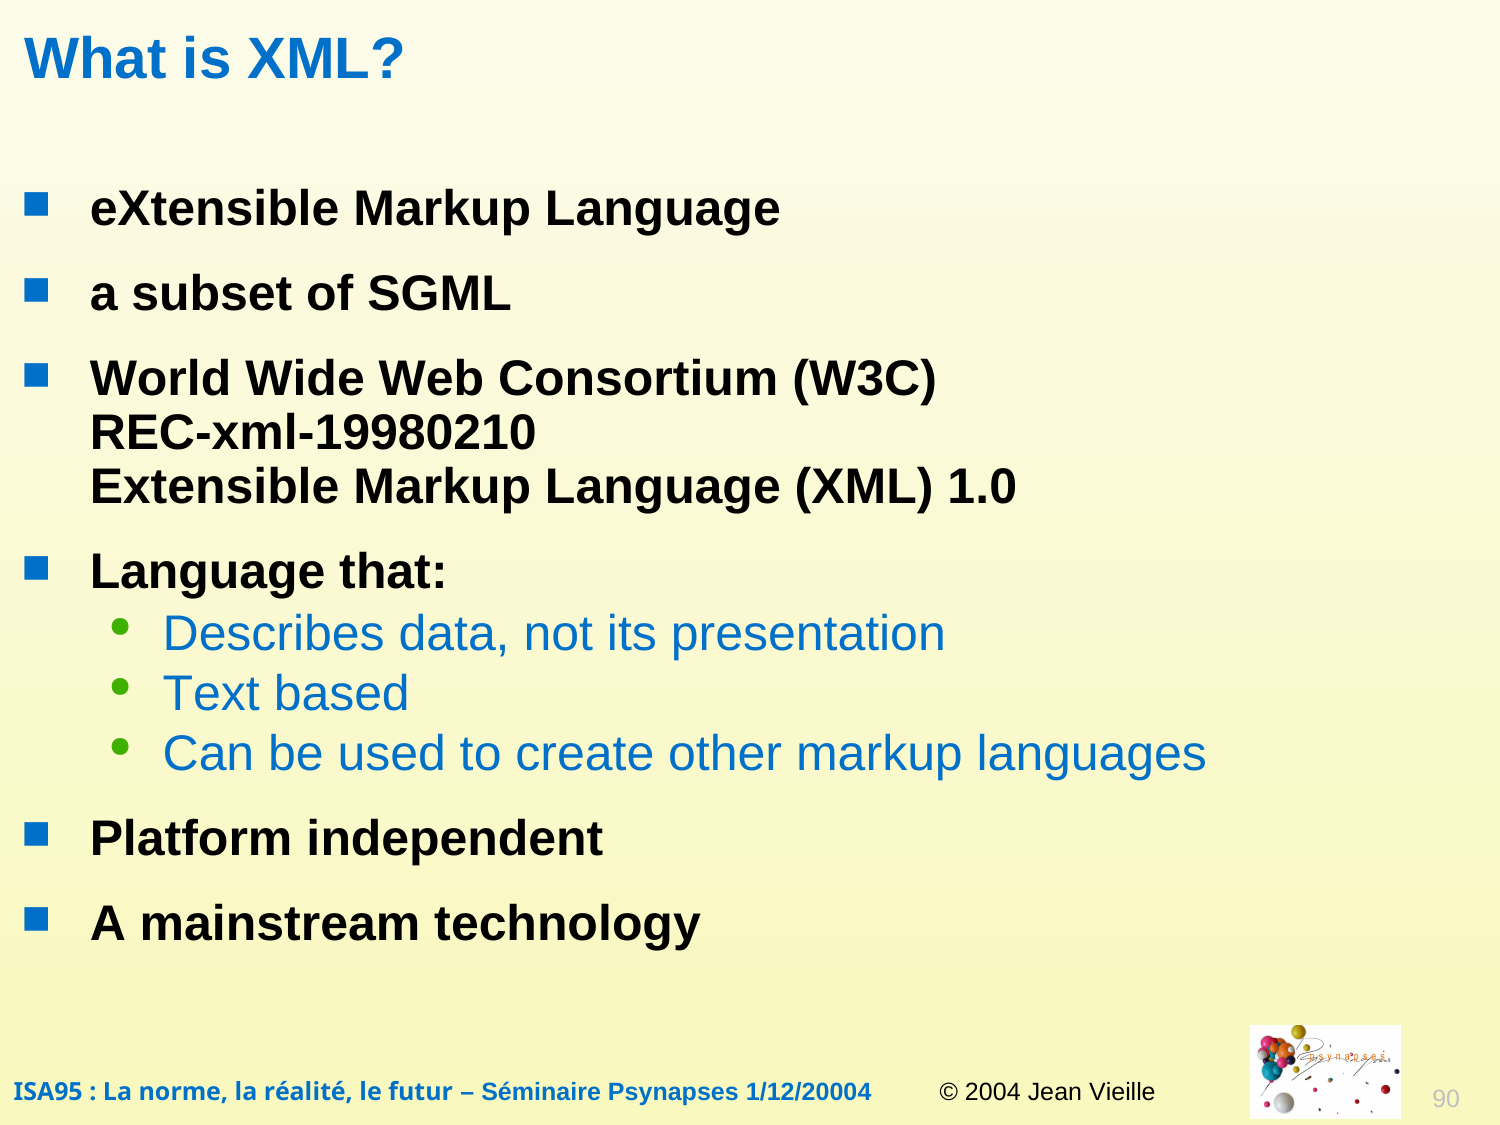

# What is XML?
eXtensible Markup Language
a subset of SGML
World Wide Web Consortium (W3C)
REC-xml-19980210
Extensible Markup Language (XML) 1.0
Language that:
Describes data, not its presentation
Text based
Can be used to create other markup languages
Platform independent
A mainstream technology